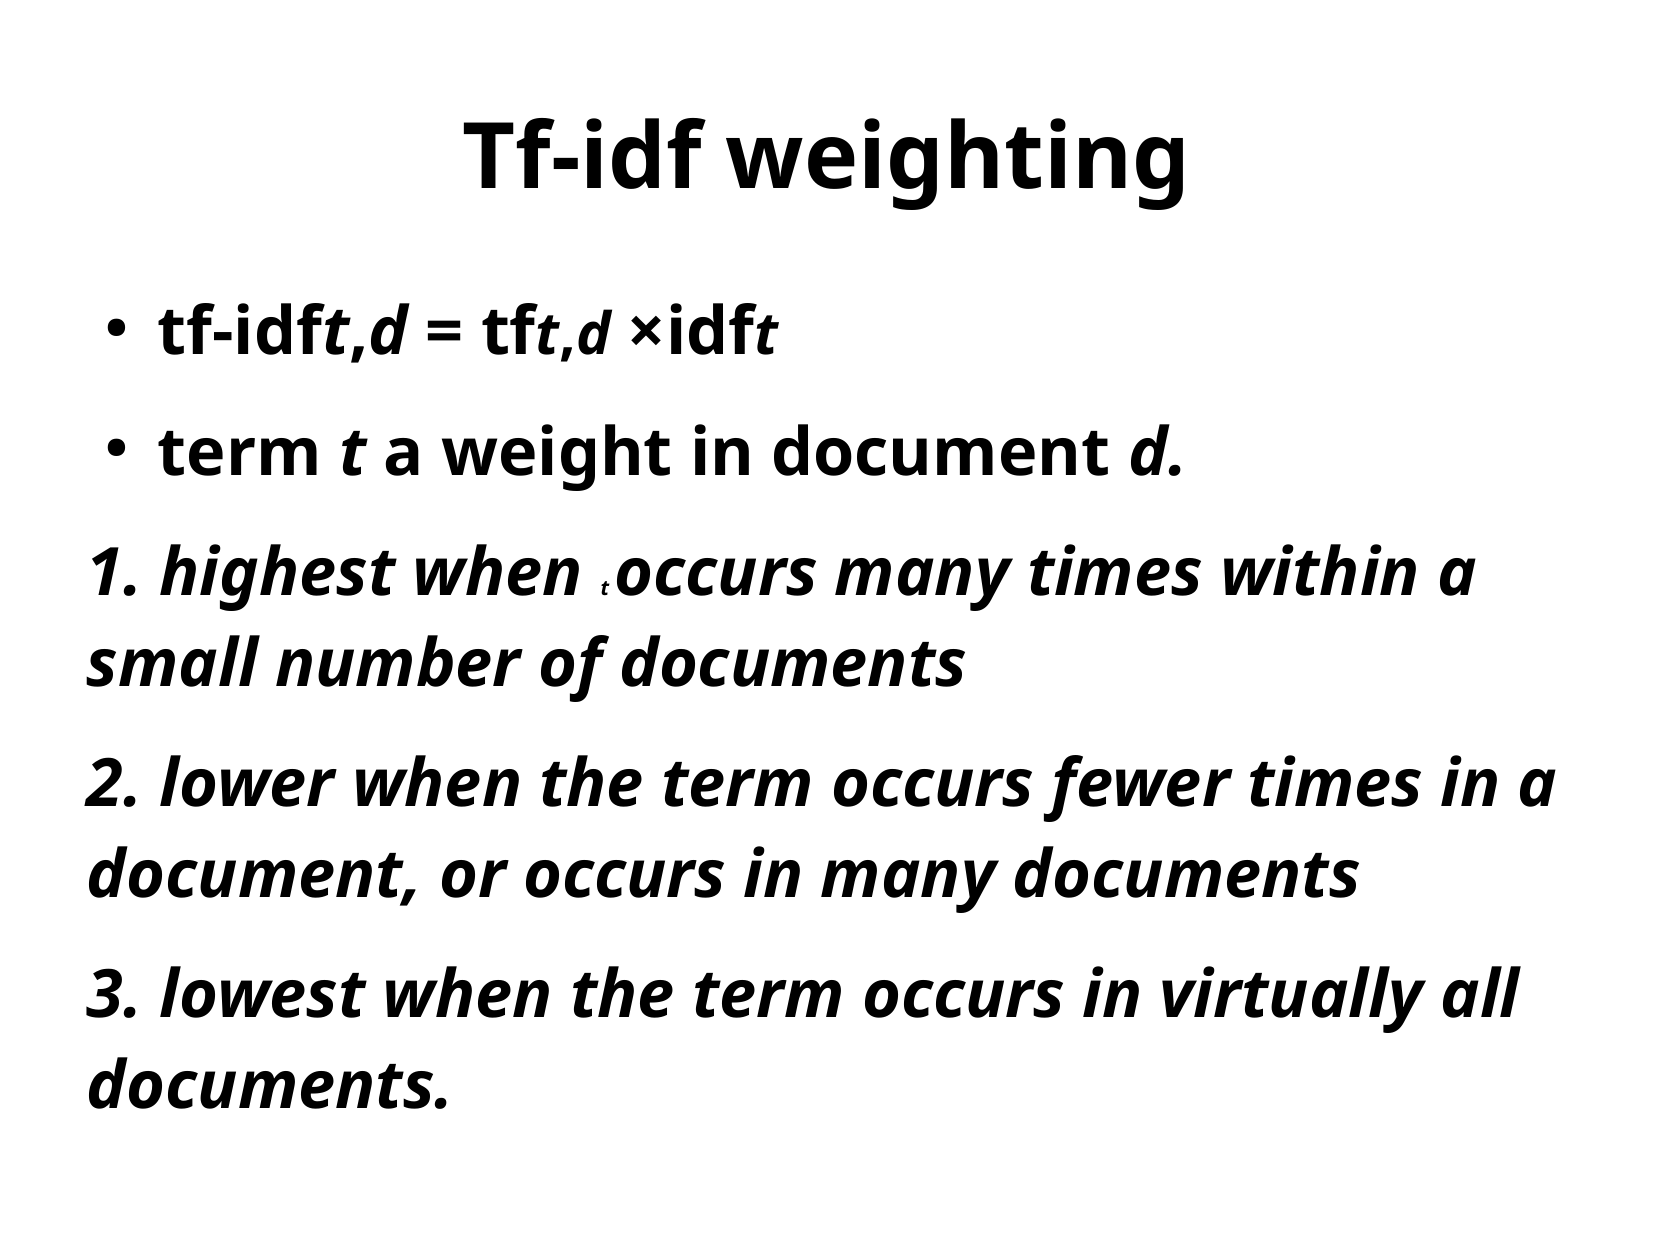

# Tf-idf weighting
tf-idft,d = tft,d ×idft
term t a weight in document d.
1. highest when t occurs many times within a small number of documents
2. lower when the term occurs fewer times in a document, or occurs in many documents
3. lowest when the term occurs in virtually all documents.